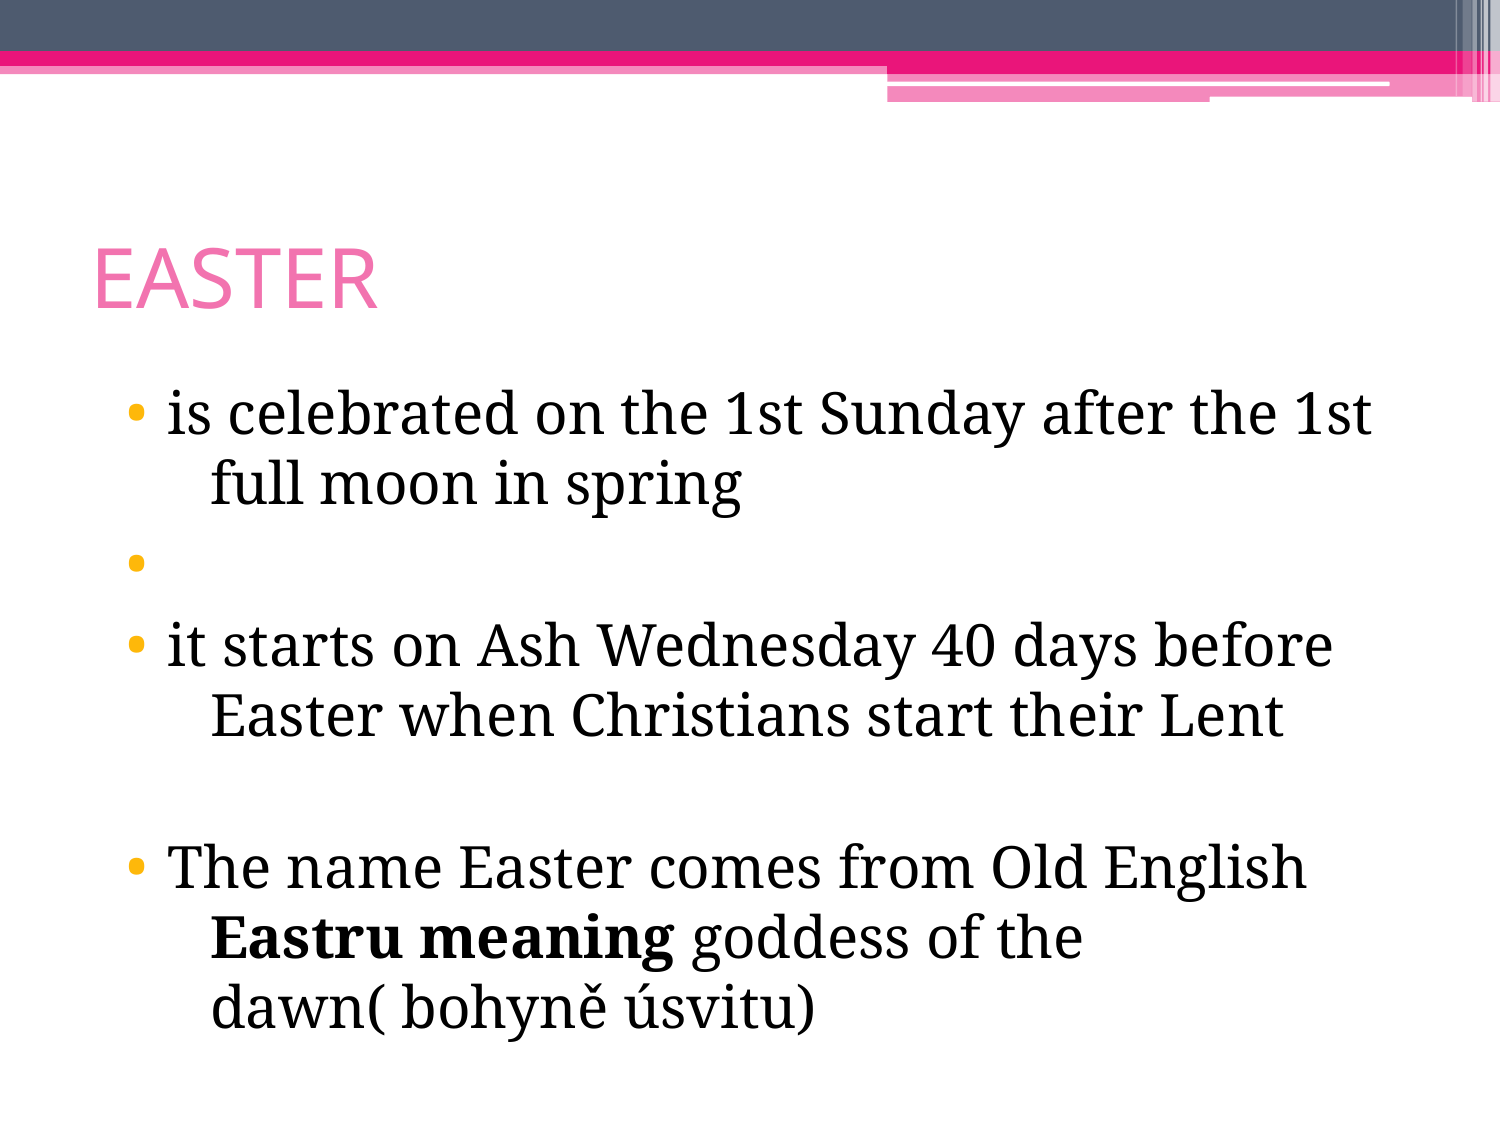

# EASTER
is celebrated on the 1st Sunday after the 1st full moon in spring
it starts on Ash Wednesday 40 days before Easter when Christians start their Lent
The name Easter comes from Old English Eastru meaning goddess of the dawn( bohyně úsvitu)